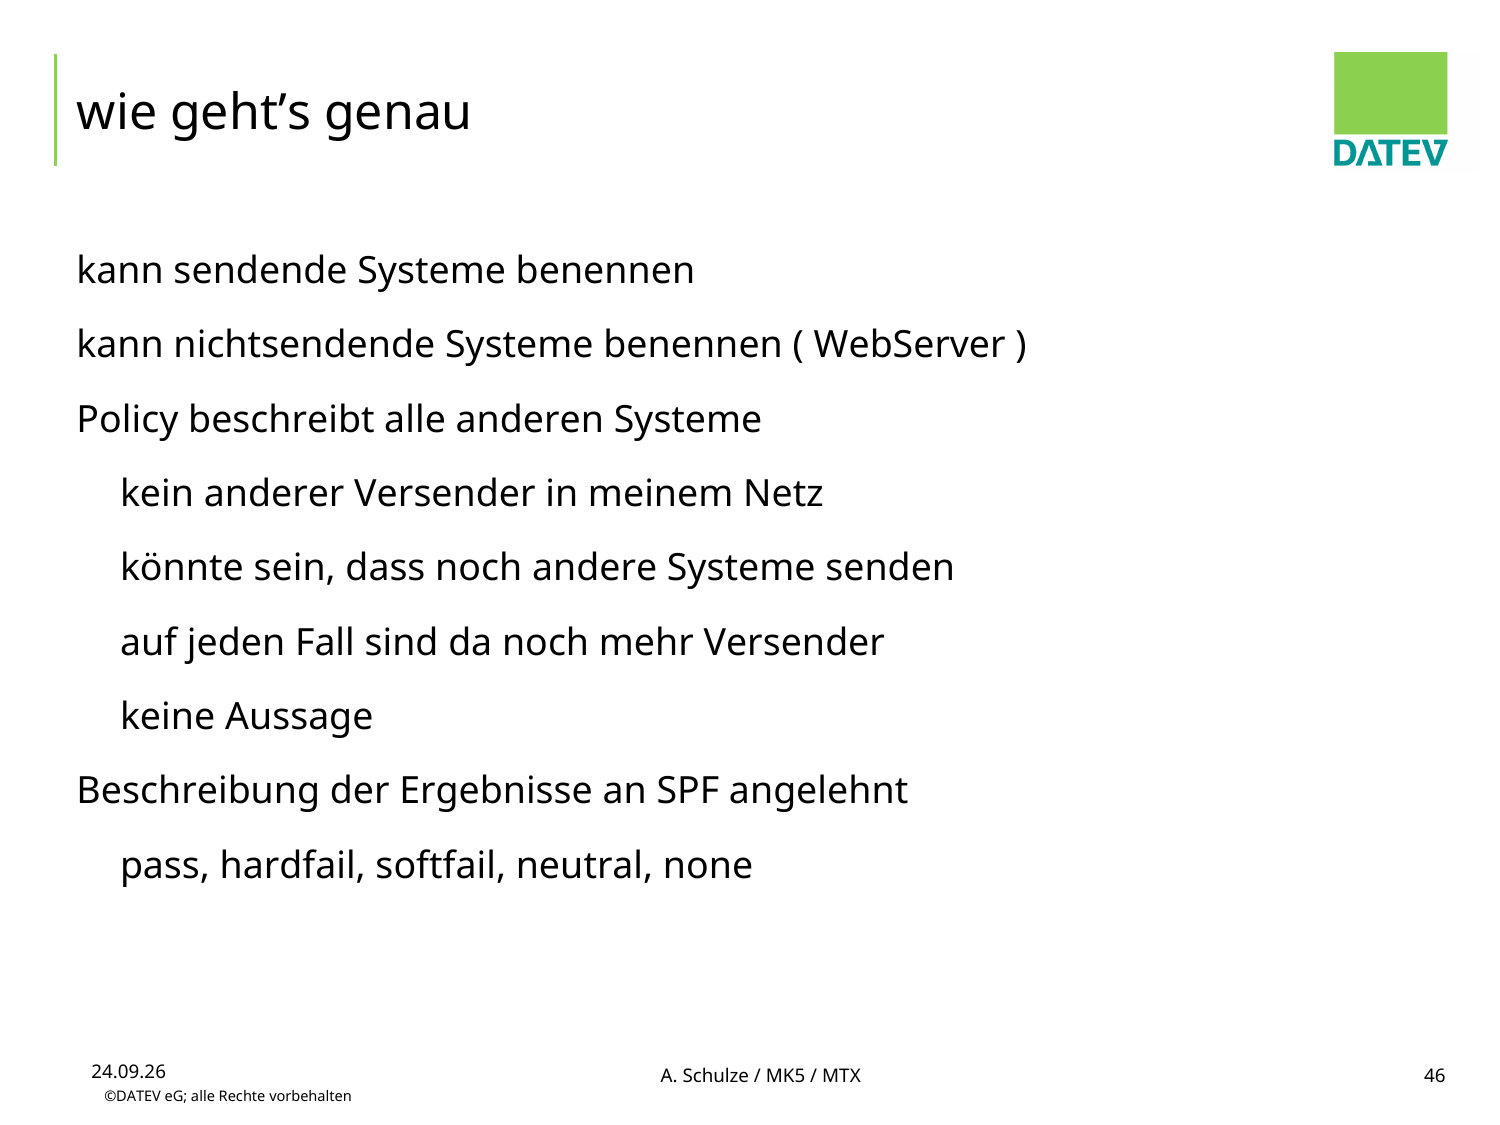

# wie geht’s genau
kann sendende Systeme benennen
kann nichtsendende Systeme benennen ( WebServer )
Policy beschreibt alle anderen Systeme
kein anderer Versender in meinem Netz
könnte sein, dass noch andere Systeme senden
auf jeden Fall sind da noch mehr Versender
keine Aussage
Beschreibung der Ergebnisse an SPF angelehnt
pass, hardfail, softfail, neutral, none
A. Schulze / MK5 / MTX
46